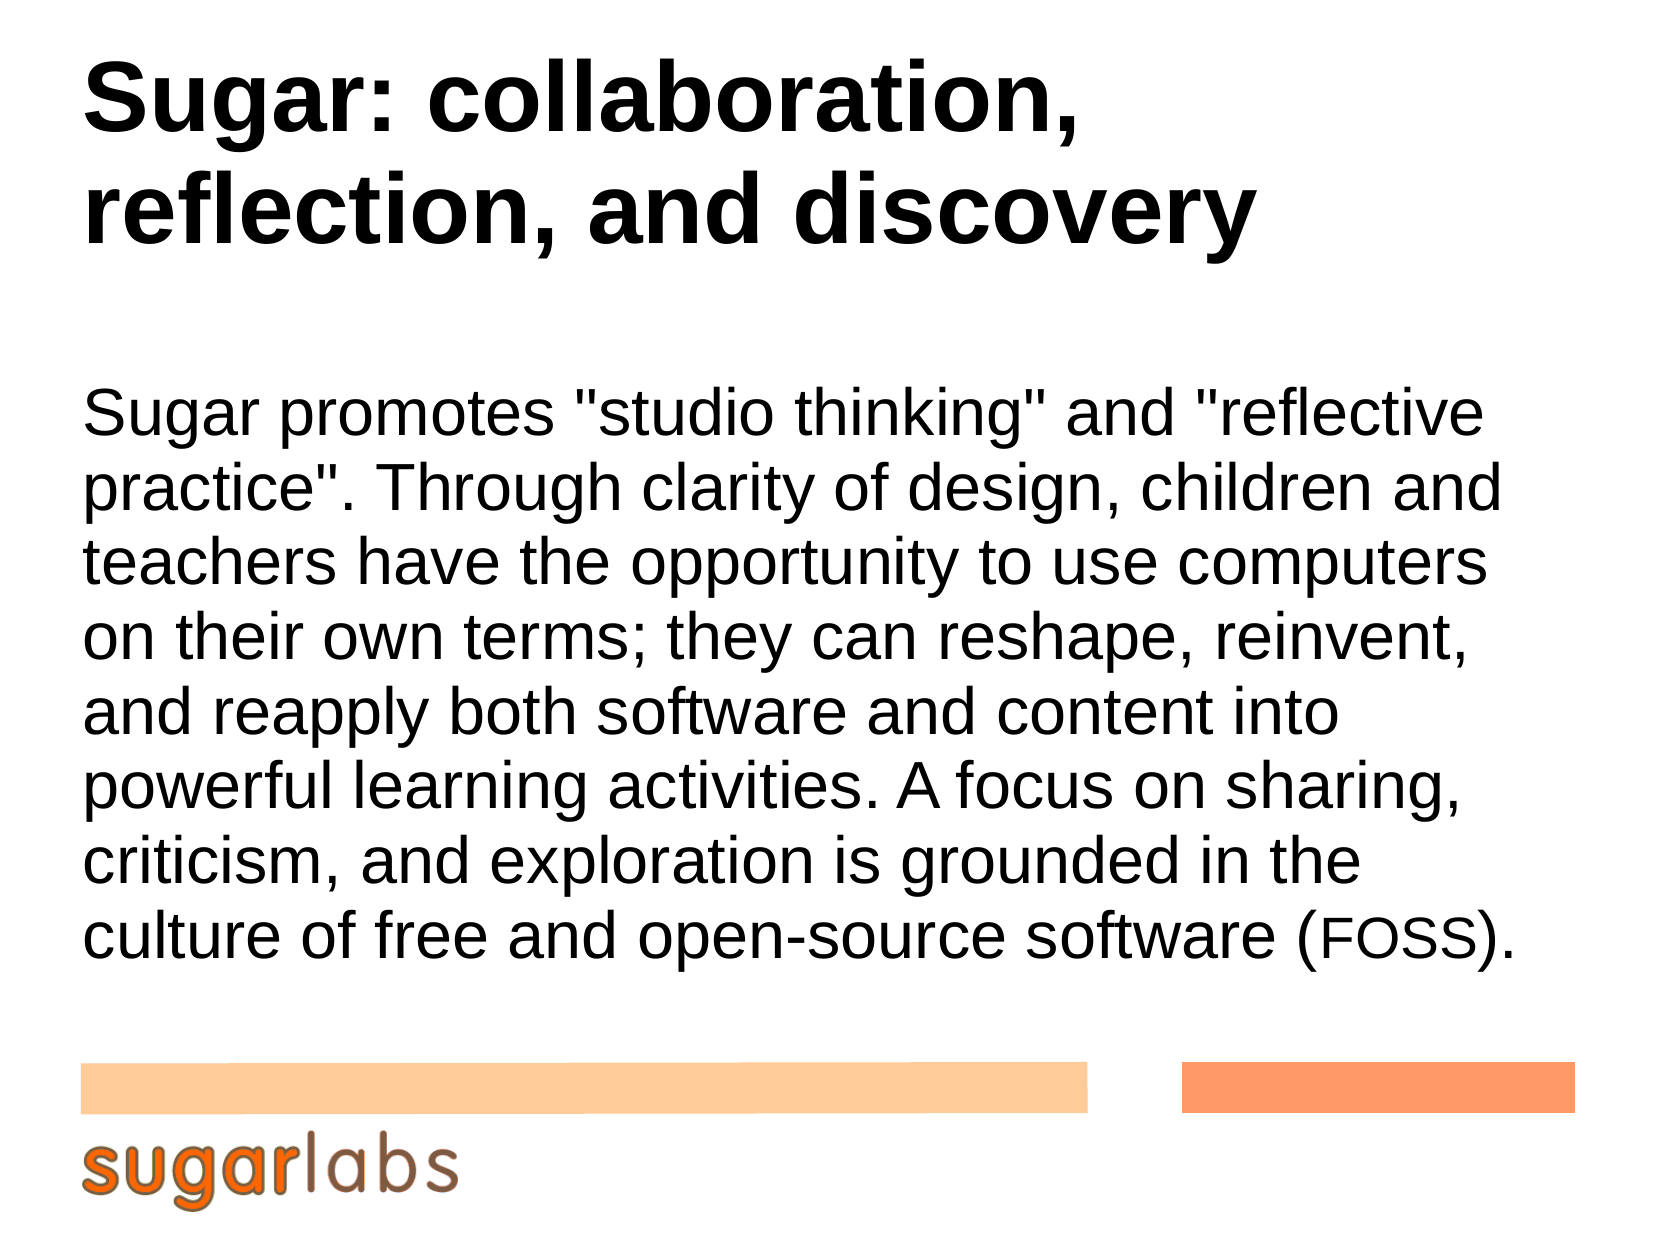

# Sugar: collaboration, reflection, and discovery
Sugar promotes "studio thinking" and "reflective practice". Through clarity of design, children and teachers have the opportunity to use computers on their own terms; they can reshape, reinvent, and reapply both software and content into powerful learning activities. A focus on sharing, criticism, and exploration is grounded in the culture of free and open-source software (FOSS).